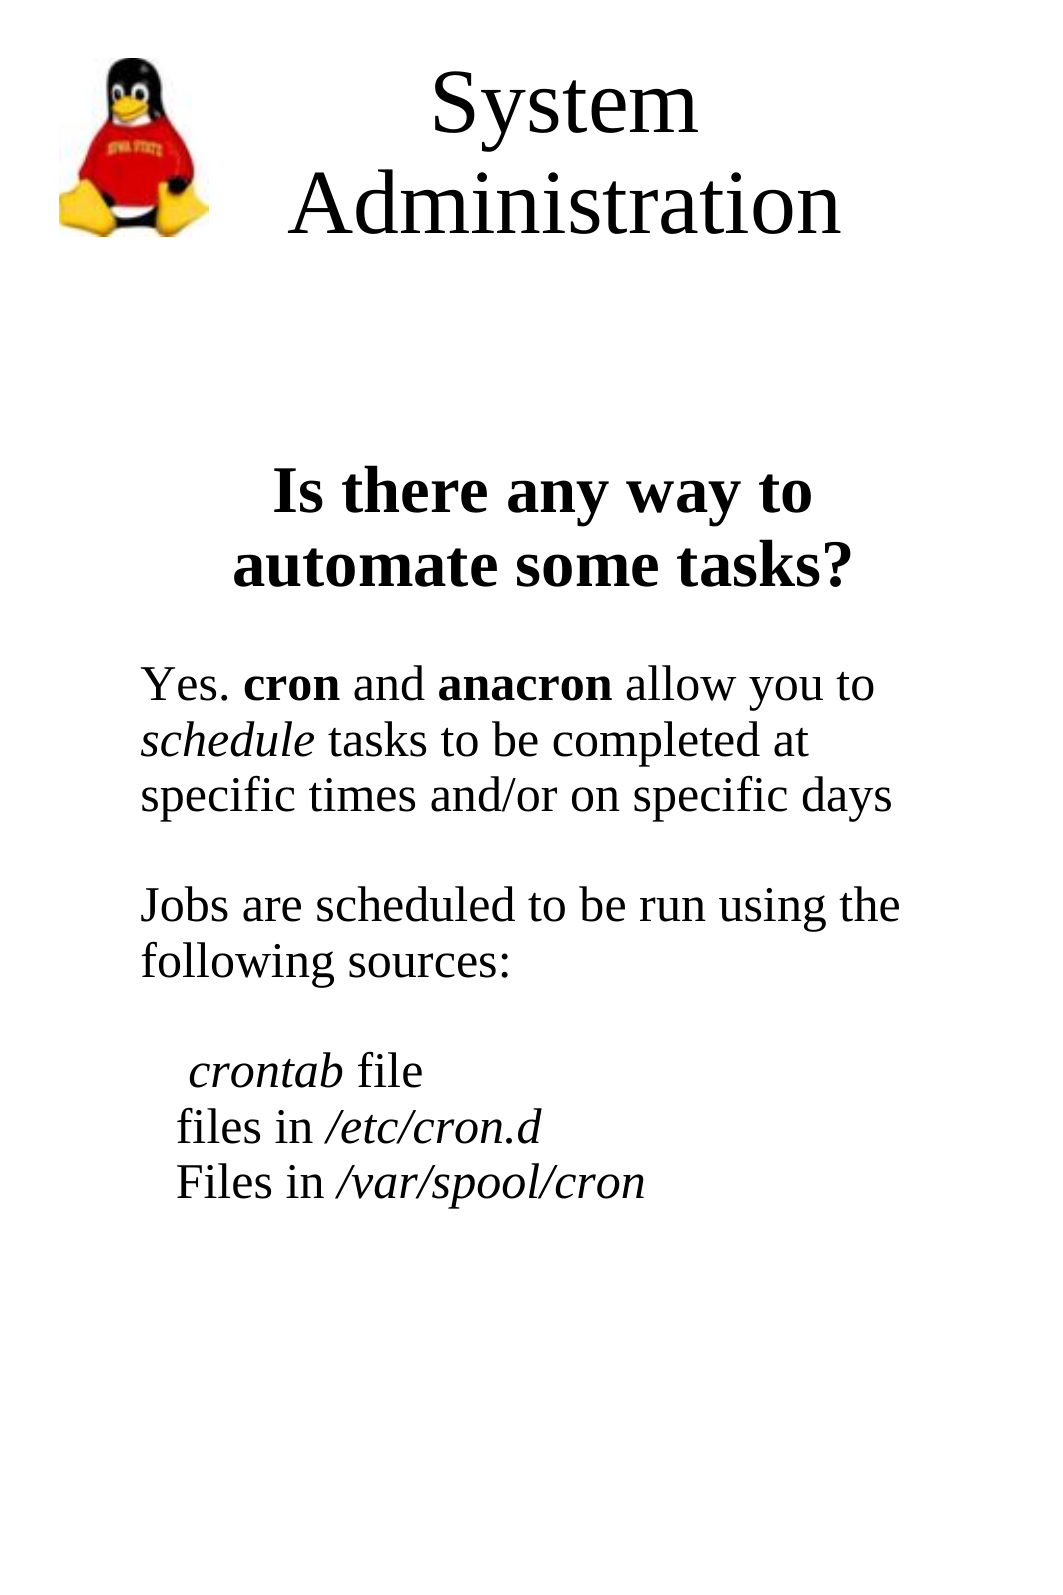

# System Administration
Is there any way to automate some tasks?
Yes. cron and anacron allow you to schedule tasks to be completed at specific times and/or on specific days
Jobs are scheduled to be run using the following sources:
 crontab file
files in /etc/cron.d
Files in /var/spool/cron